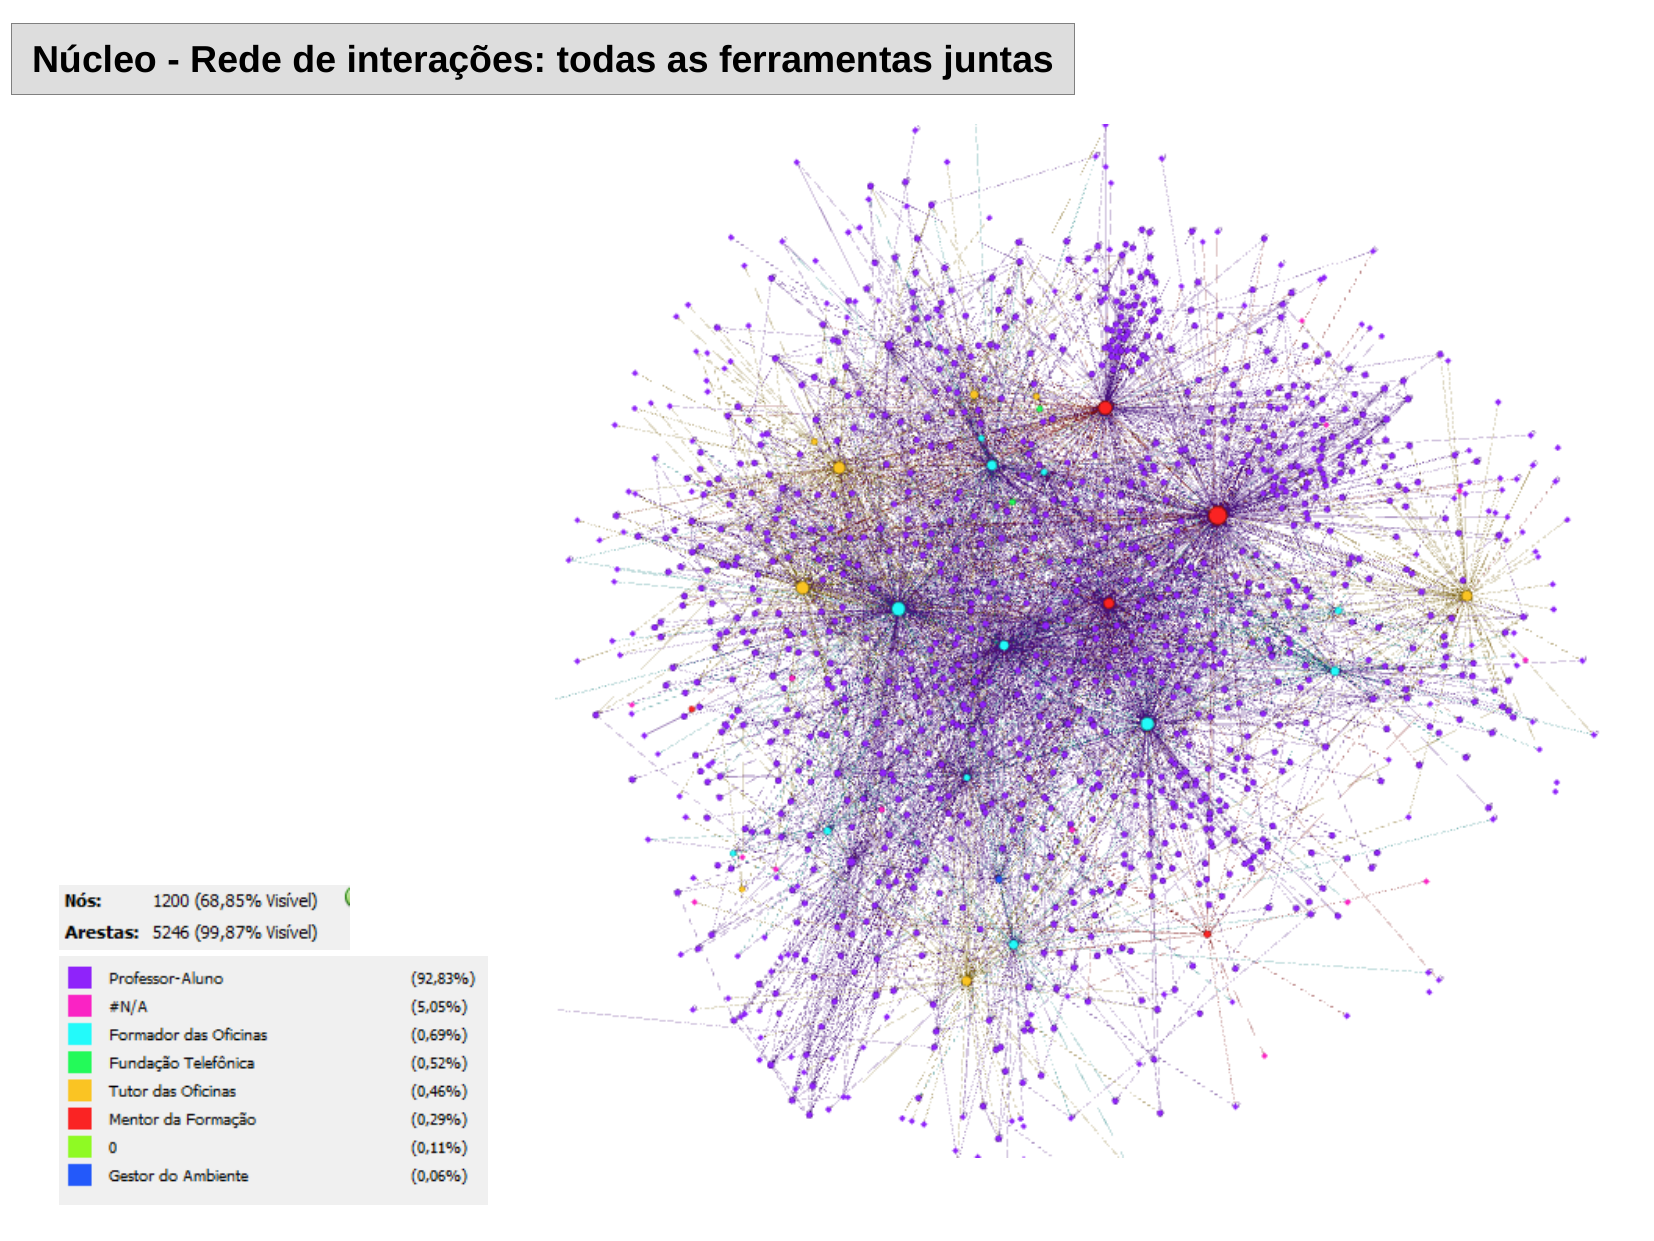

Núcleo - Rede de interações: todas as ferramentas juntas